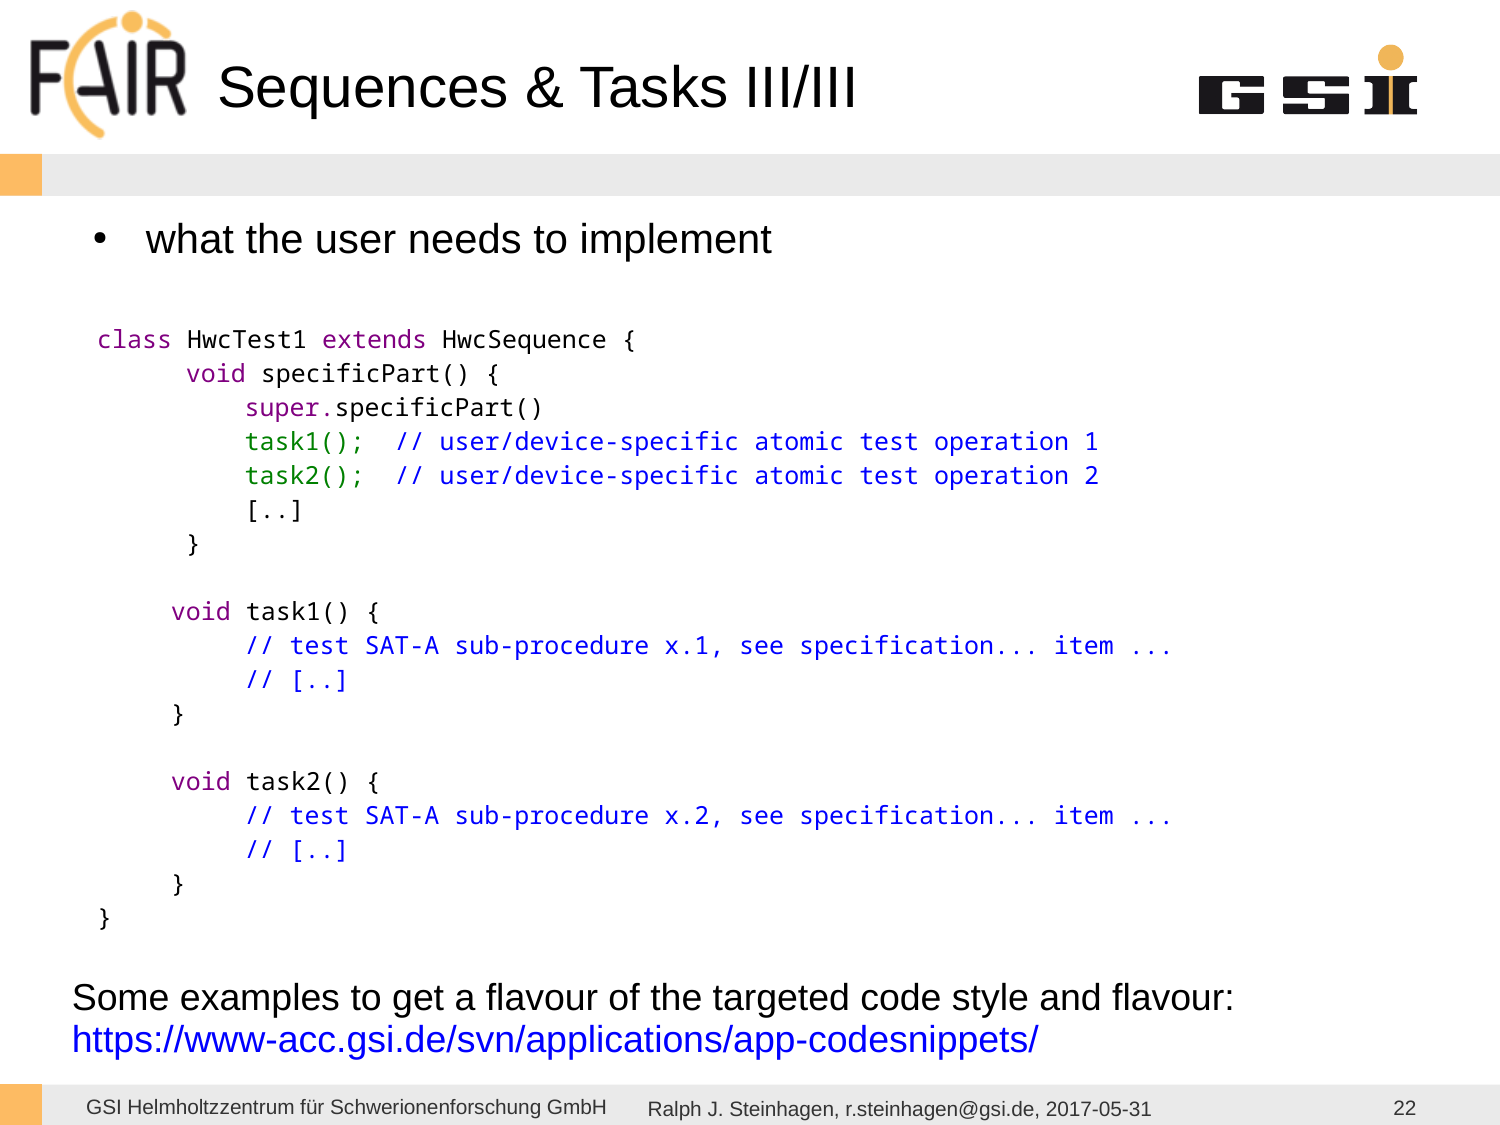

# Sequences & Tasks III/III
what the user needs to implement
class HwcTest1 extends HwcSequence {
	 void specificPart() {
		super.specificPart()
		task1(); // user/device-specific atomic test operation 1
		task2(); // user/device-specific atomic test operation 2
		[..]
	 }
	void task1() {
		// test SAT-A sub-procedure x.1, see specification... item ...
		// [..]
	}
	void task2() {
		// test SAT-A sub-procedure x.2, see specification... item ...
		// [..]
	}
}
Some examples to get a flavour of the targeted code style and flavour:https://www-acc.gsi.de/svn/applications/app-codesnippets/